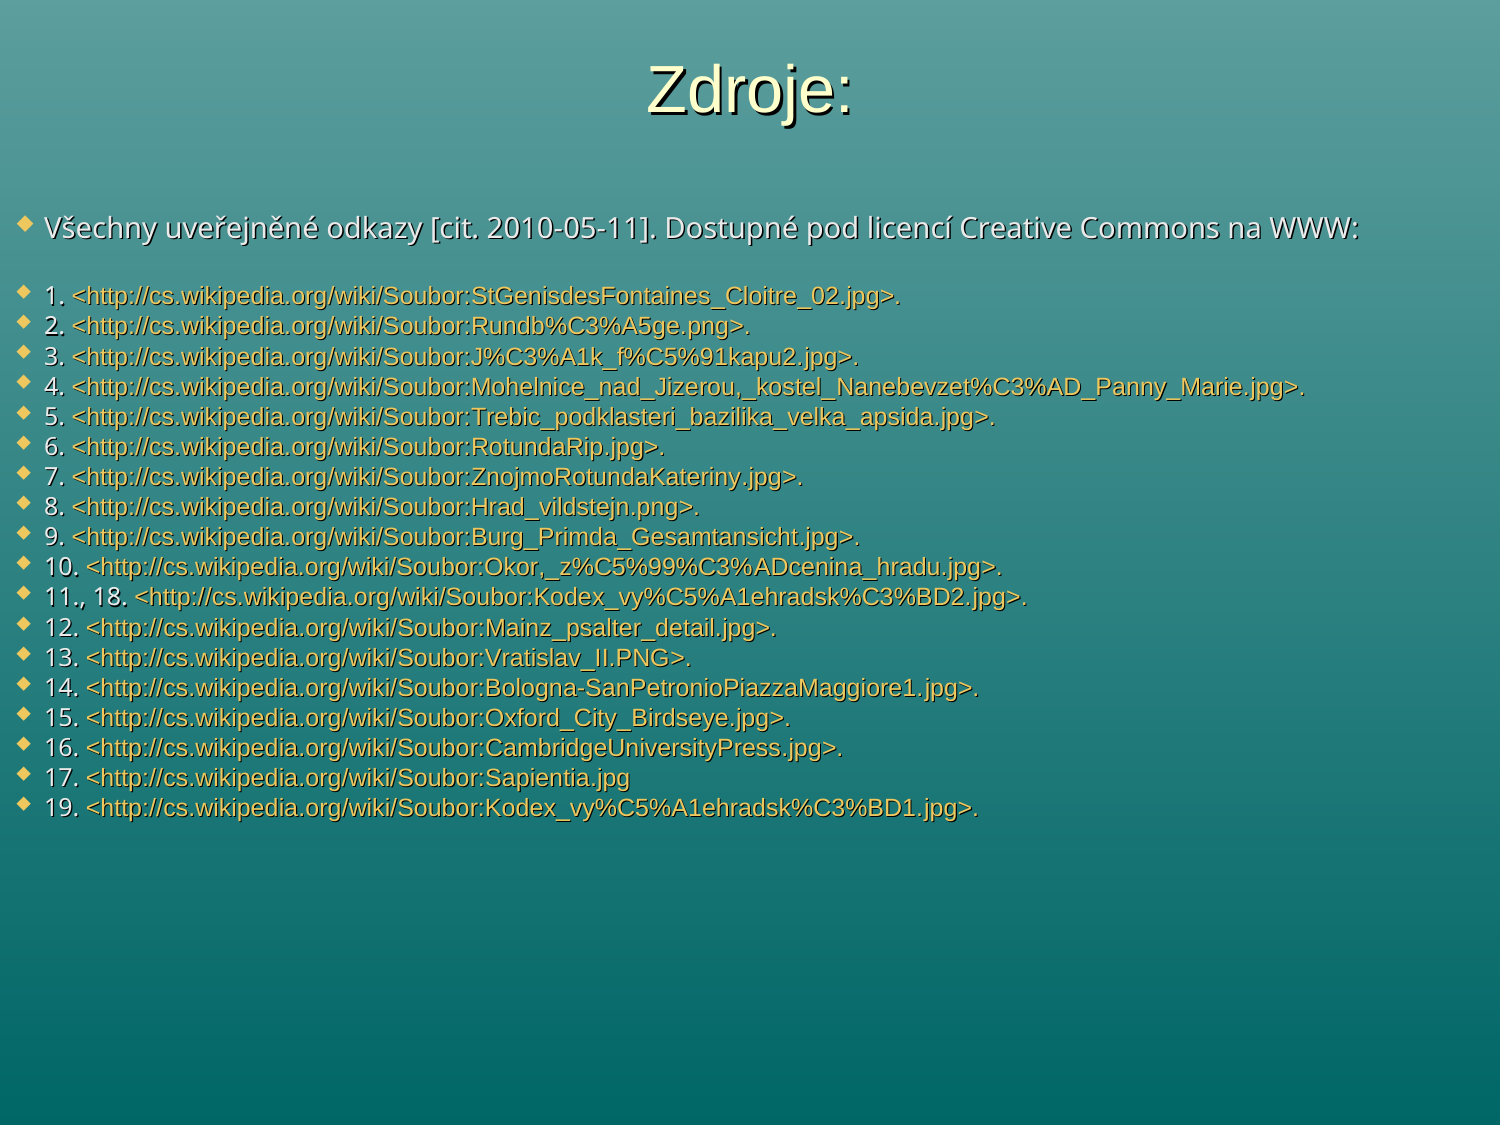

# Zdroje:
Všechny uveřejněné odkazy [cit. 2010-05-11]. Dostupné pod licencí Creative Commons na WWW:
1. <http://cs.wikipedia.org/wiki/Soubor:StGenisdesFontaines_Cloitre_02.jpg>.
2. <http://cs.wikipedia.org/wiki/Soubor:Rundb%C3%A5ge.png>.
3. <http://cs.wikipedia.org/wiki/Soubor:J%C3%A1k_f%C5%91kapu2.jpg>.
4. <http://cs.wikipedia.org/wiki/Soubor:Mohelnice_nad_Jizerou,_kostel_Nanebevzet%C3%AD_Panny_Marie.jpg>.
5. <http://cs.wikipedia.org/wiki/Soubor:Trebic_podklasteri_bazilika_velka_apsida.jpg>.
6. <http://cs.wikipedia.org/wiki/Soubor:RotundaRip.jpg>.
7. <http://cs.wikipedia.org/wiki/Soubor:ZnojmoRotundaKateriny.jpg>.
8. <http://cs.wikipedia.org/wiki/Soubor:Hrad_vildstejn.png>.
9. <http://cs.wikipedia.org/wiki/Soubor:Burg_Primda_Gesamtansicht.jpg>.
10. <http://cs.wikipedia.org/wiki/Soubor:Okor,_z%C5%99%C3%ADcenina_hradu.jpg>.
11., 18. <http://cs.wikipedia.org/wiki/Soubor:Kodex_vy%C5%A1ehradsk%C3%BD2.jpg>.
12. <http://cs.wikipedia.org/wiki/Soubor:Mainz_psalter_detail.jpg>.
13. <http://cs.wikipedia.org/wiki/Soubor:Vratislav_II.PNG>.
14. <http://cs.wikipedia.org/wiki/Soubor:Bologna-SanPetronioPiazzaMaggiore1.jpg>.
15. <http://cs.wikipedia.org/wiki/Soubor:Oxford_City_Birdseye.jpg>.
16. <http://cs.wikipedia.org/wiki/Soubor:CambridgeUniversityPress.jpg>.
17. <http://cs.wikipedia.org/wiki/Soubor:Sapientia.jpg
19. <http://cs.wikipedia.org/wiki/Soubor:Kodex_vy%C5%A1ehradsk%C3%BD1.jpg>.